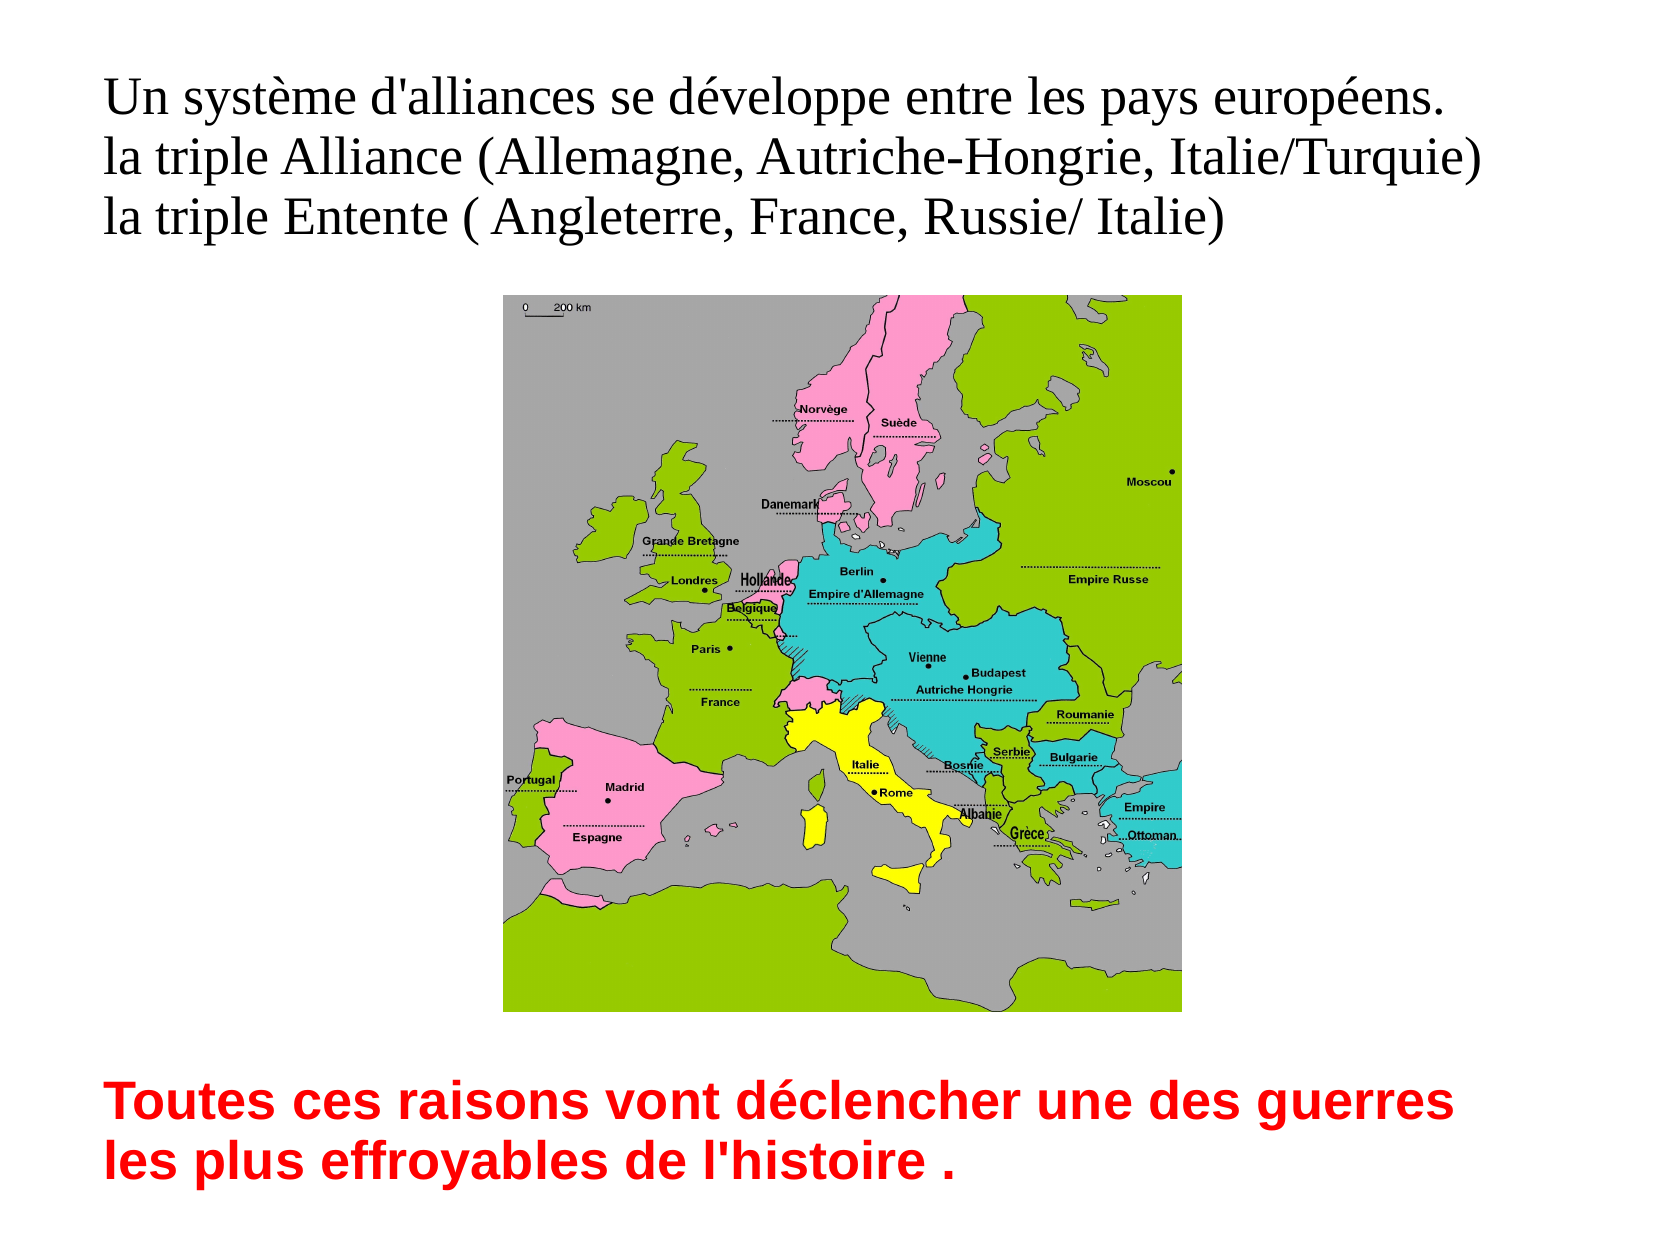

Un système d'alliances se développe entre les pays européens.
la triple Alliance (Allemagne, Autriche-Hongrie, Italie/Turquie)
la triple Entente ( Angleterre, France, Russie/ Italie)
Toutes ces raisons vont déclencher une des guerres les plus effroyables de l'histoire .